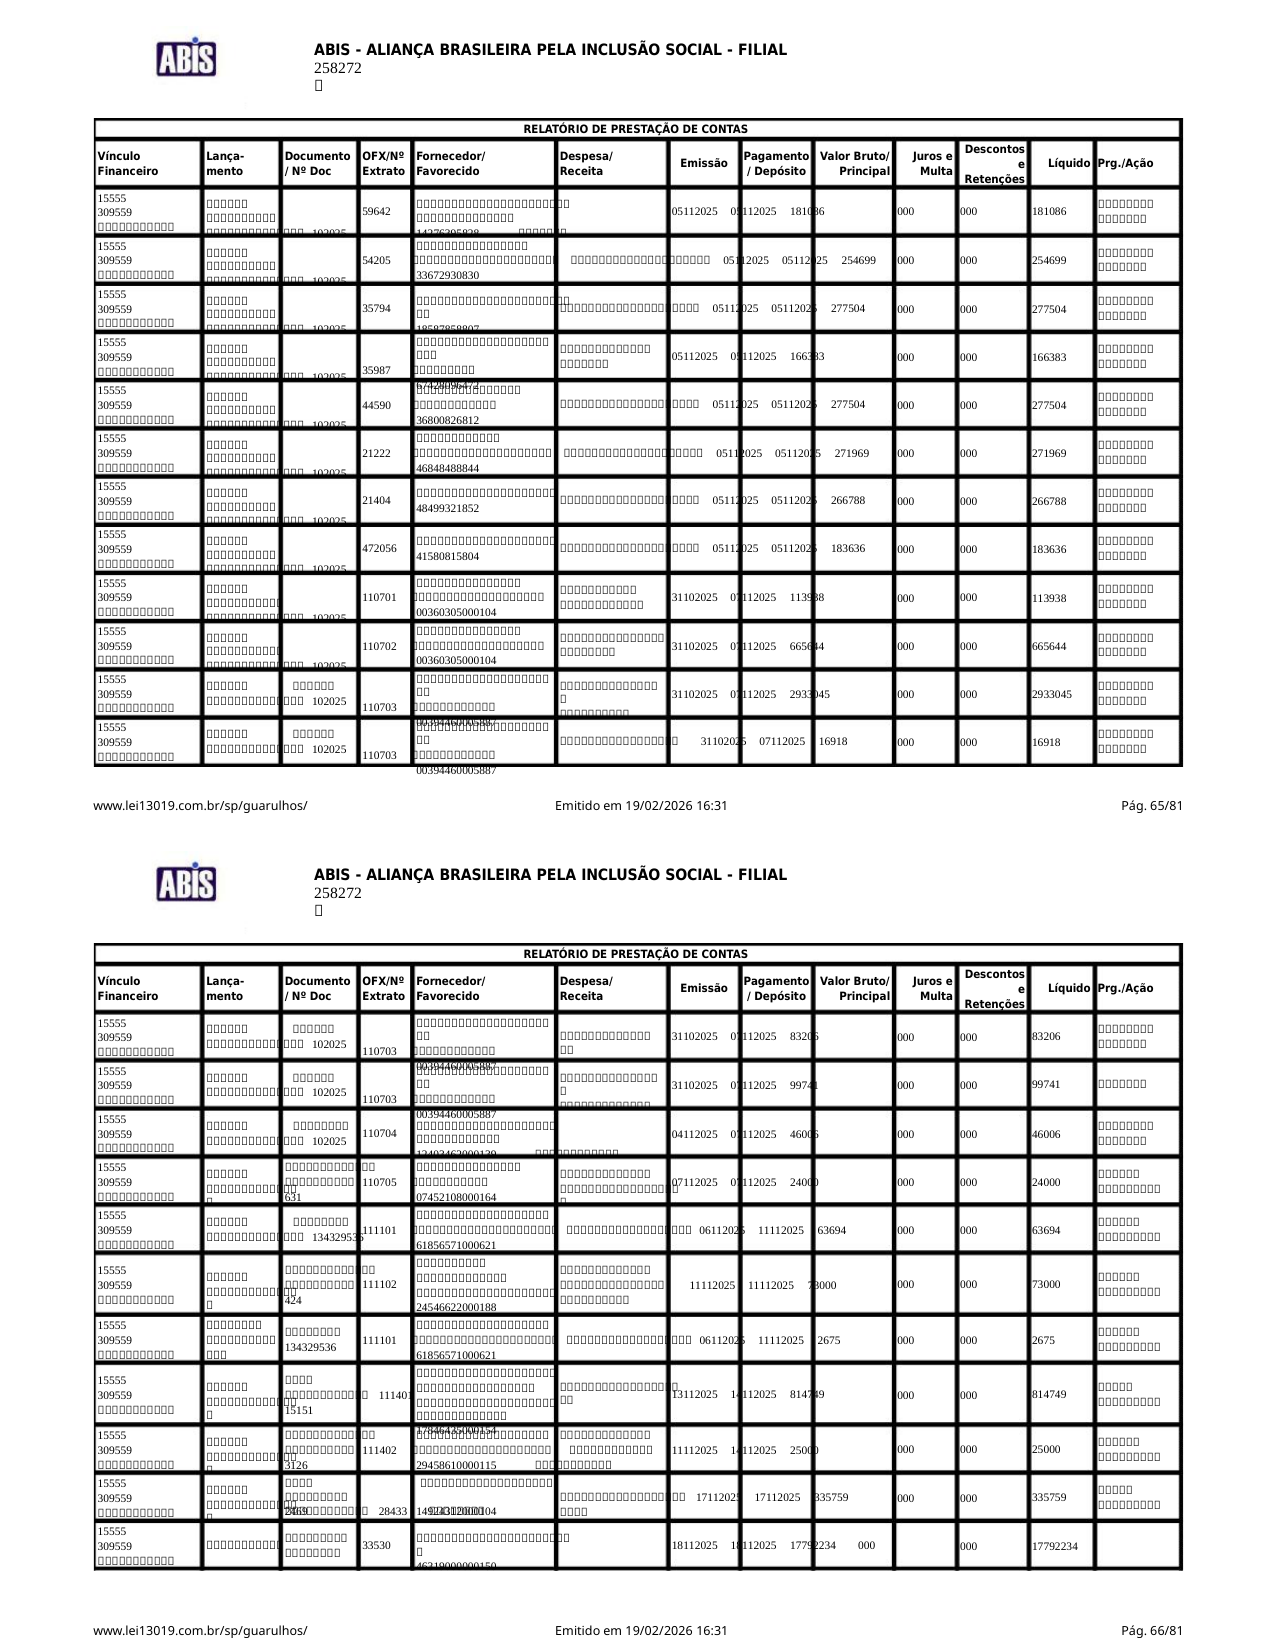

ABIS - ALIANÇA BRASILEIRA PELA INCLUSÃO SOCIAL - FILIAL


RELATÓRIO DE PRESTAÇÃO DE CONTAS
Descontos
e
Retenções
Vínculo
Financeiro
Lança-
mento
Documento
/ Nº Doc
OFX/Nº
Extrato
Fornecedor/
Favorecido
Despesa/
Receita
Pagamento
/ Depósito
Valor Bruto/
Principal
Juros e
Multa
Emissão
Líquido Prg./Ação



 
 
 
 



  


















     

 
 



























 
 





   




 

 
 




  




 

 
 


   




     

 
 





 
 





   



 
 





   






 

 
 


  
  
  




 

 
 








 

 
 








 

 
 


   
www.lei13019.com.br/sp/guarulhos/
Emitido em 19/02/2026 16:31
Pág. 65/81
ABIS - ALIANÇA BRASILEIRA PELA INCLUSÃO SOCIAL - FILIAL


RELATÓRIO DE PRESTAÇÃO DE CONTAS
Descontos
e
Retenções
Vínculo
Financeiro
Lança-
mento
Documento
/ Nº Doc
OFX/Nº
Extrato
Fornecedor/
Favorecido
Despesa/
Receita
Pagamento
/ Depósito
Valor Bruto/
Principal
Juros e
Multa
Emissão
Líquido Prg./Ação




 

 
 



  
  
  
  















 

 
 










 
 
 
 










 











     

 
 













   





















     







 





 






  
  








  
 














  
  




   














   
www.lei13019.com.br/sp/guarulhos/
Emitido em 19/02/2026 16:31
Pág. 66/81